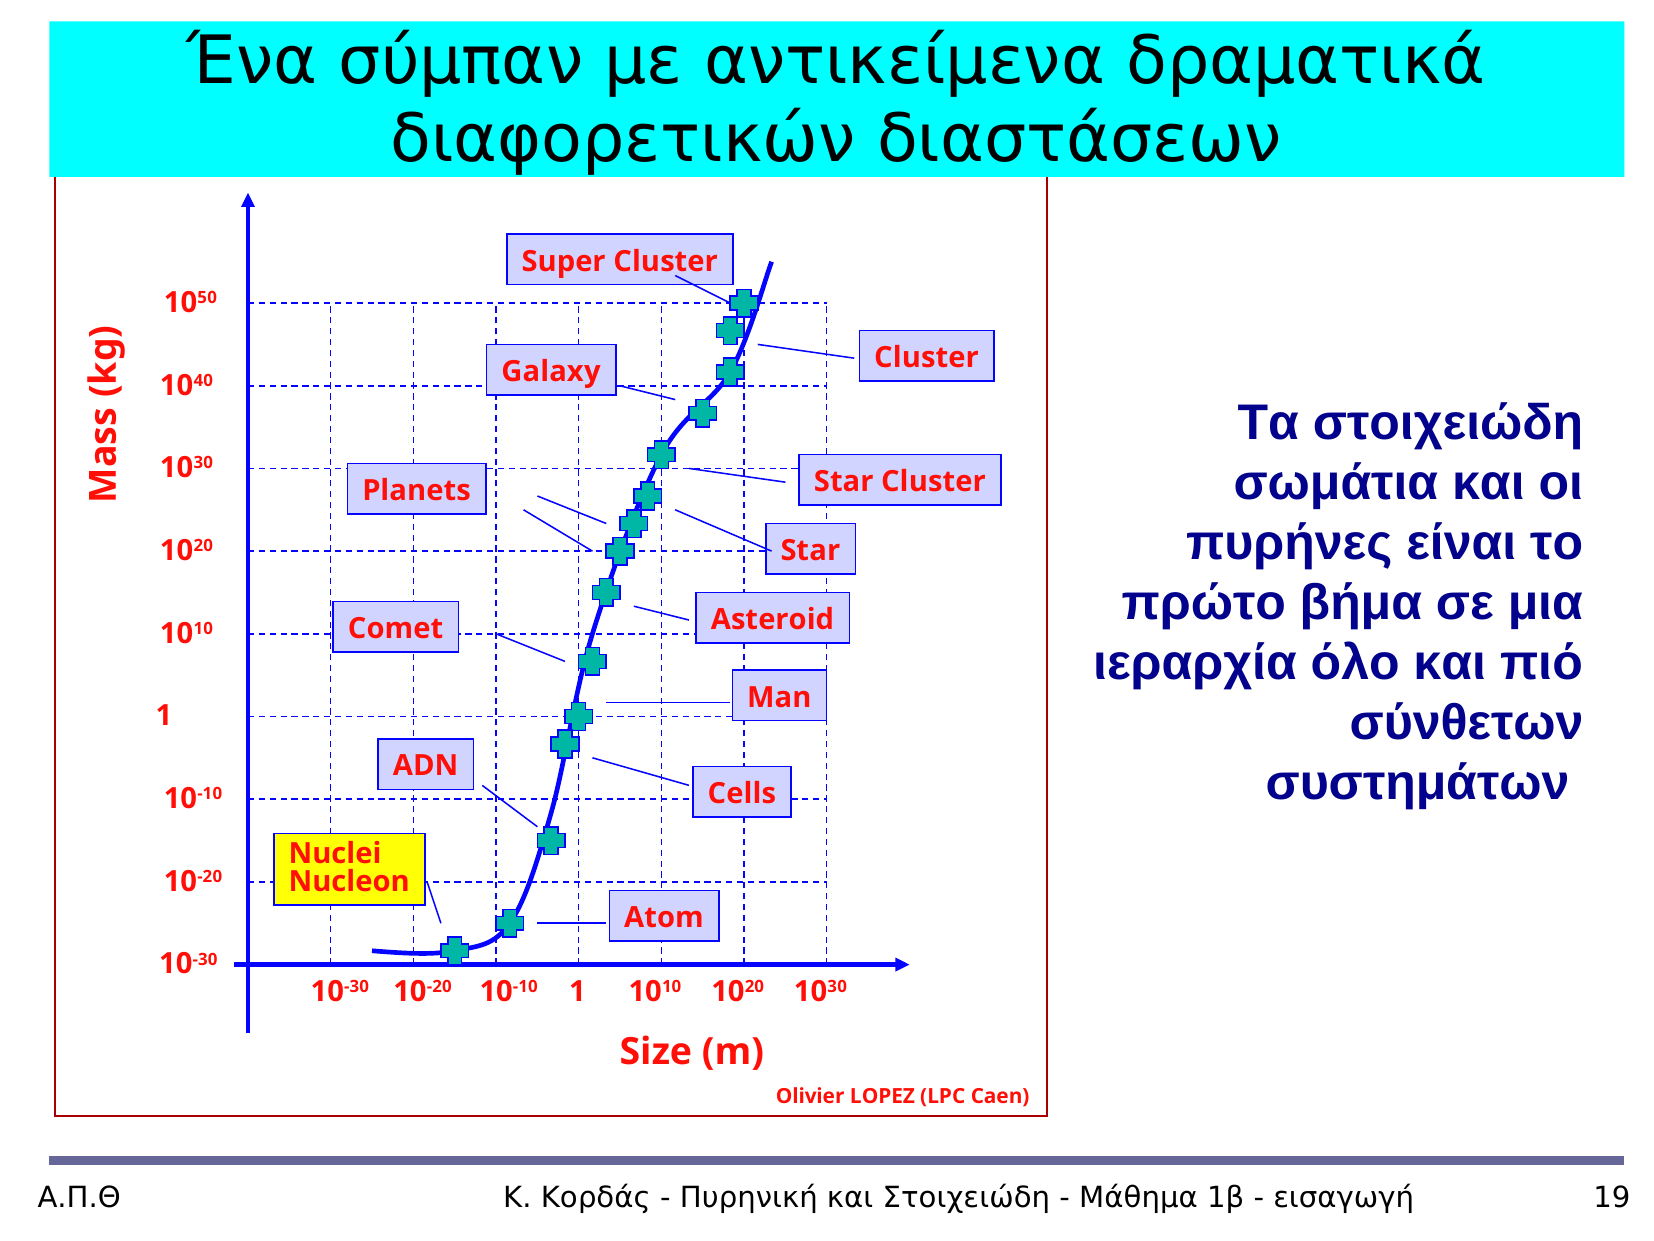

Ένα σύμπαν με αντικείμενα δραματικά διαφορετικών διαστάσεων
Τα στοιχειώδη σωμάτια και οι πυρήνες είναι το πρώτο βήμα σε μια ιεραρχία όλο και πιό σύνθετων συστημάτων
Super Cluster
1050
Cluster
Galaxy
1040
Mass (kg)
1030
Star Cluster
Planets
Star
1020
Asteroid
Comet
1010
Man
1
#
ADN
Cells
10-10
Nuclei
Nucleon
10-20
Atom
10-30
10-30
10-20
10-10
1
1010
1020
1030
Size (m)
Olivier LOPEZ (LPC Caen)
Α.Π.Θ
Κ. Κορδάς - Πυρηνική και Στοιχειώδη - Μάθημα 1β - εισαγωγή
19